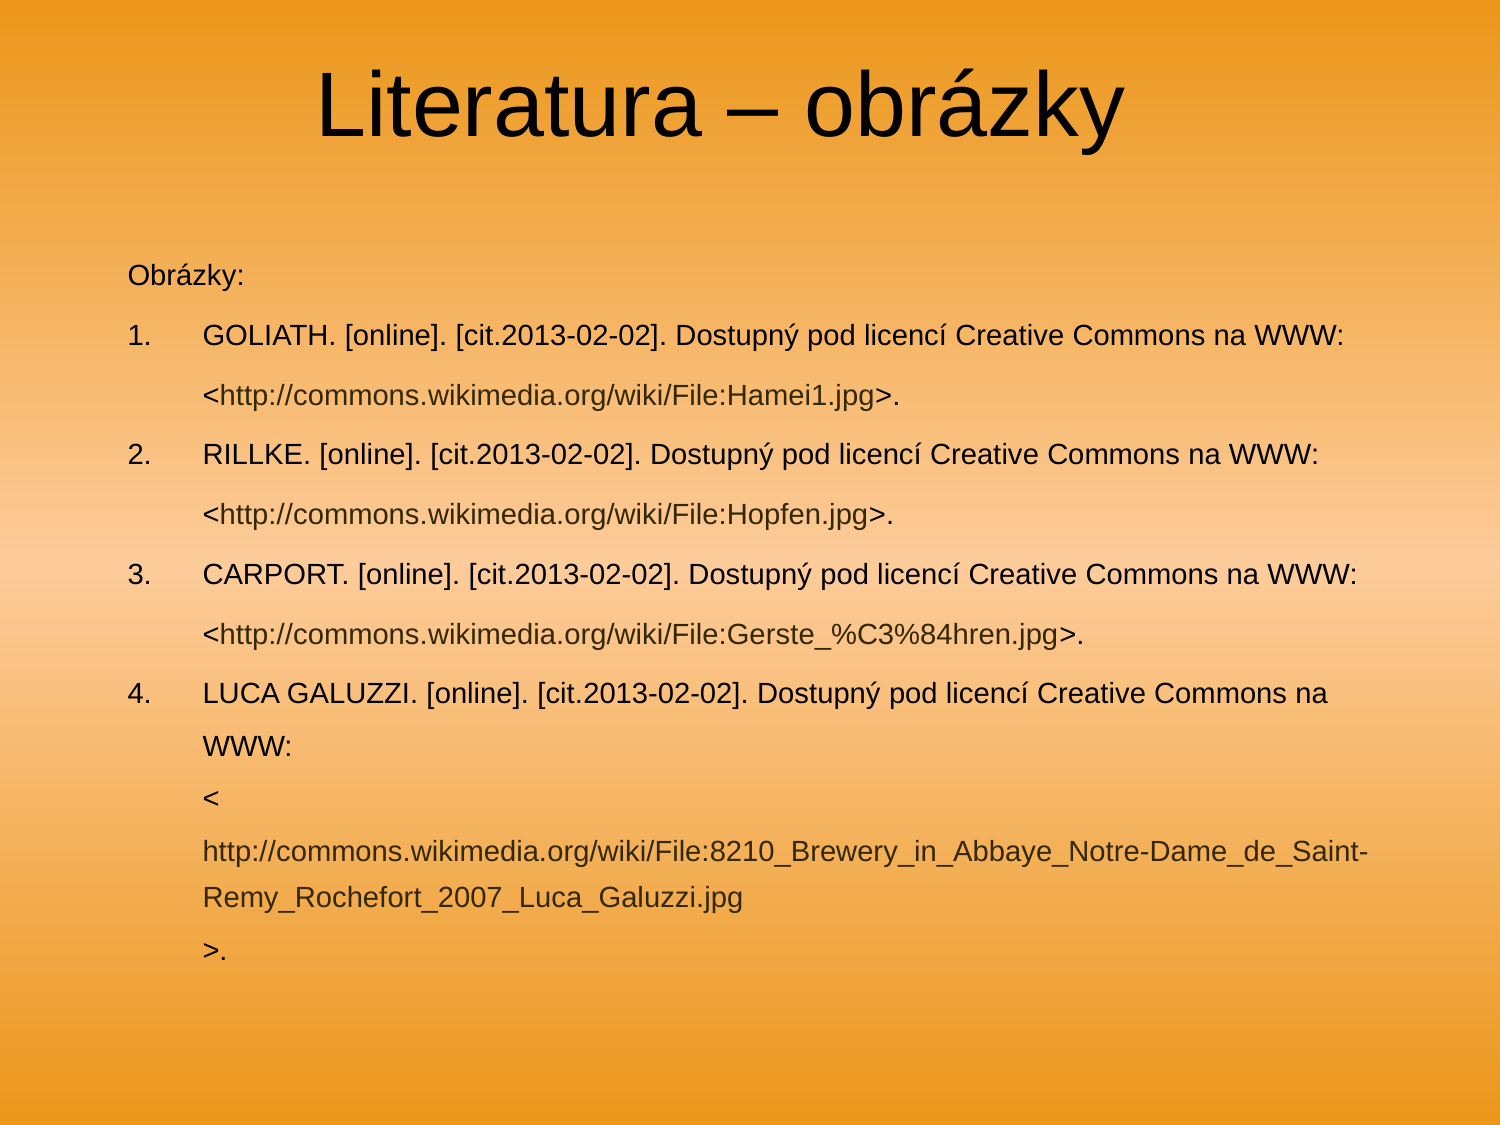

# Literatura – obrázky
Obrázky:
1.	GOLIATH. [online]. [cit.2013-02-02]. Dostupný pod licencí Creative Commons na WWW:
	<http://commons.wikimedia.org/wiki/File:Hamei1.jpg>.
2.	RILLKE. [online]. [cit.2013-02-02]. Dostupný pod licencí Creative Commons na WWW:
	<http://commons.wikimedia.org/wiki/File:Hopfen.jpg>.
3.	CARPORT. [online]. [cit.2013-02-02]. Dostupný pod licencí Creative Commons na WWW:
	<http://commons.wikimedia.org/wiki/File:Gerste_%C3%84hren.jpg>.
LUCA GALUZZI. [online]. [cit.2013-02-02]. Dostupný pod licencí Creative Commons na WWW:
<http://commons.wikimedia.org/wiki/File:8210_Brewery_in_Abbaye_Notre-Dame_de_Saint-Remy_Rochefort_2007_Luca_Galuzzi.jpg>.